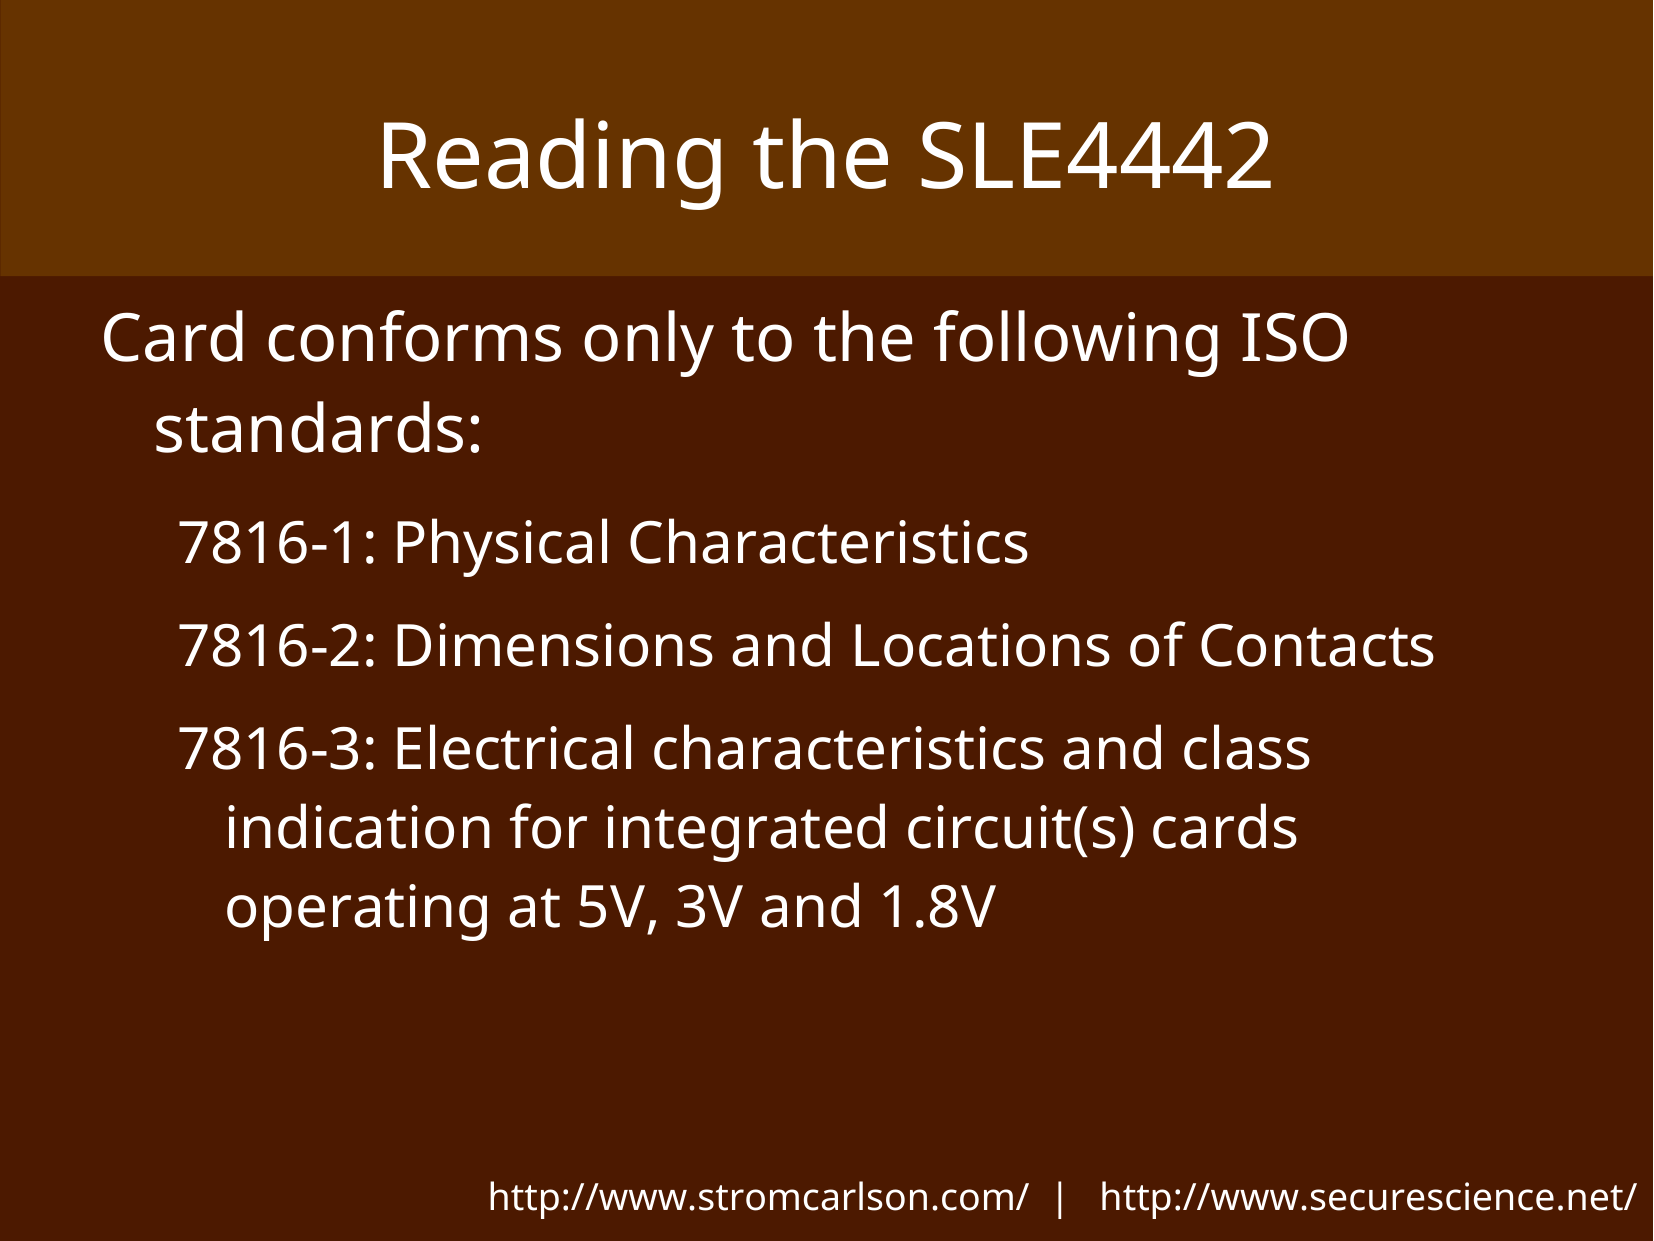

# Reading the SLE4442
Card conforms only to the following ISO standards:
7816-1: Physical Characteristics
7816-2: Dimensions and Locations of Contacts
7816-3: Electrical characteristics and class indication for integrated circuit(s) cards operating at 5V, 3V and 1.8V